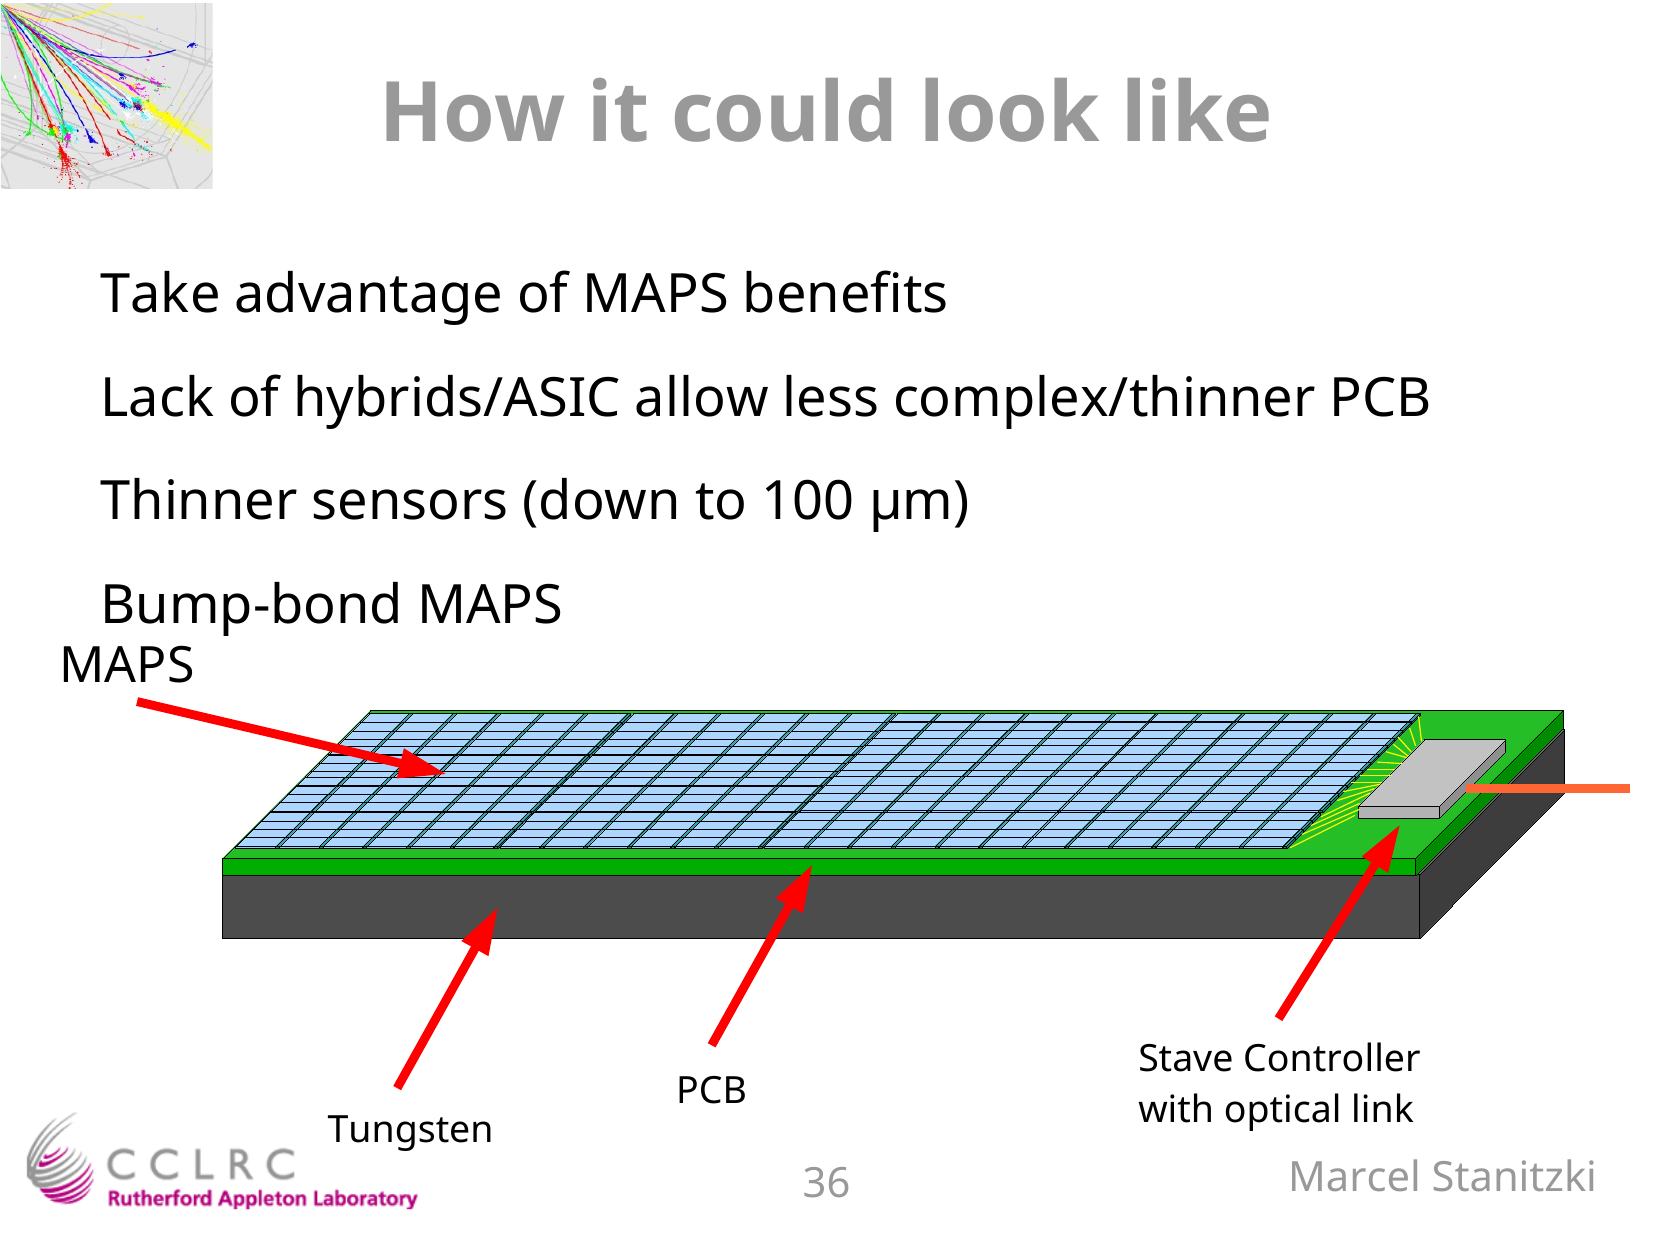

# How it could look like
Take advantage of MAPS benefits
Lack of hybrids/ASIC allow less complex/thinner PCB
Thinner sensors (down to 100 µm)
Bump-bond MAPS
MAPS
Stave Controller
with optical link
PCB
Tungsten